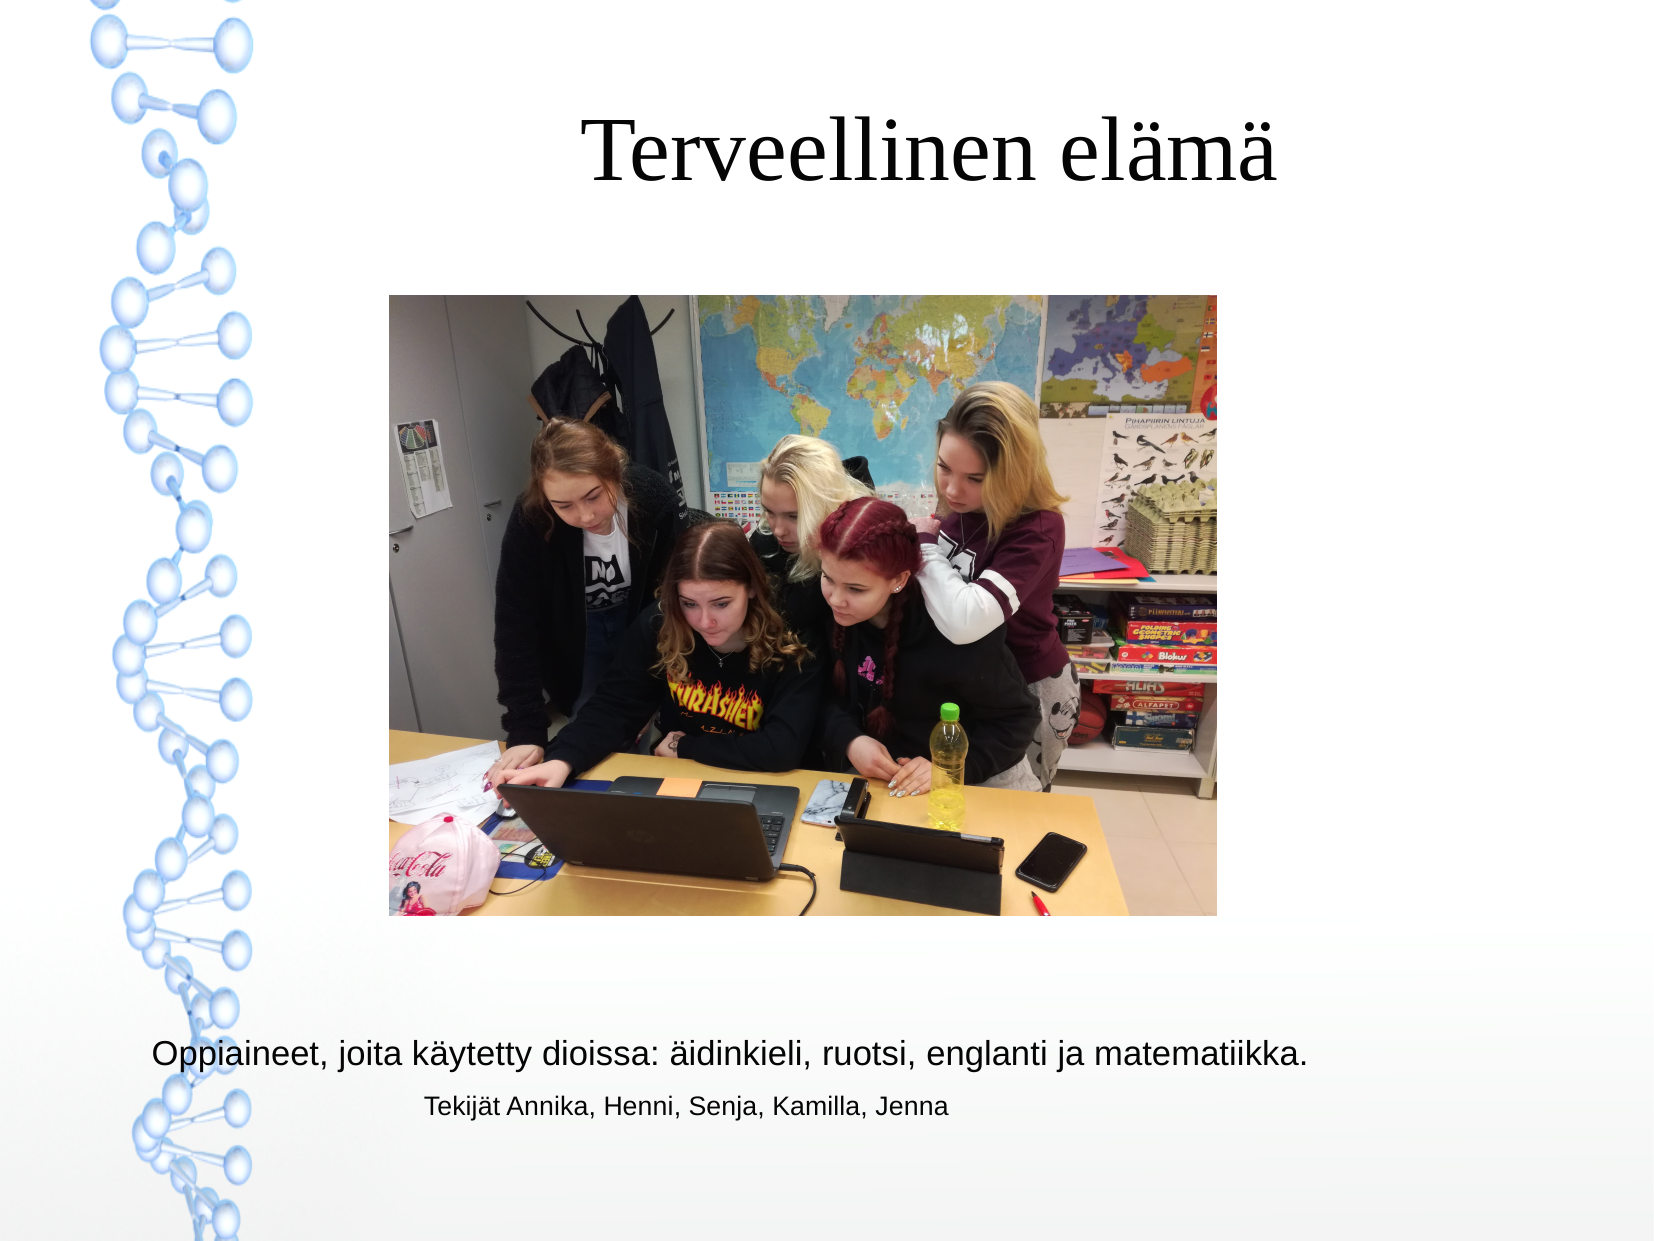

# Terveellinen elämä
Oppiaineet, joita käytetty dioissa: äidinkieli, ruotsi, englanti ja matematiikka.
Tekijät Annika, Henni, Senja, Kamilla, Jenna